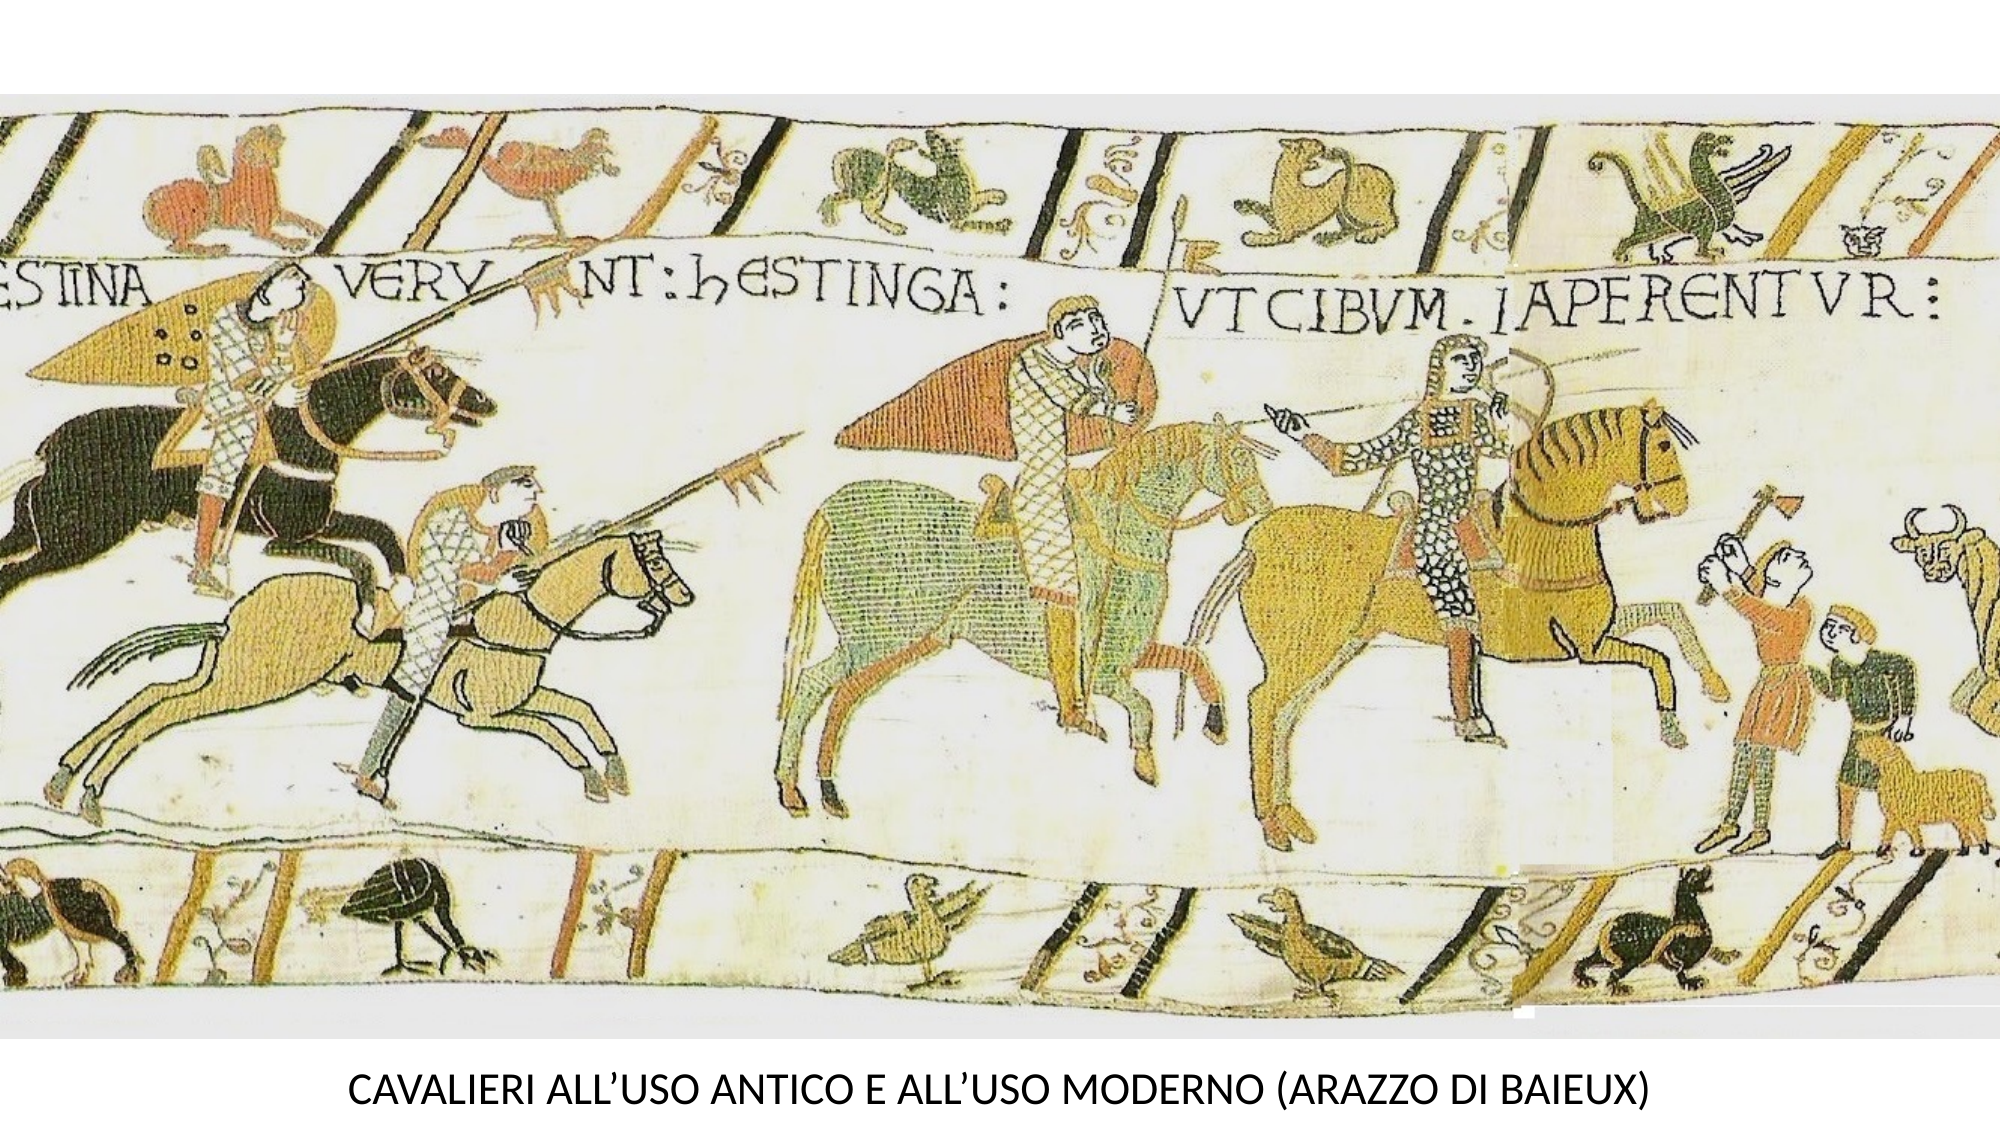

#
CAVALIERI ALL’USO ANTICO E ALL’USO MODERNO (ARAZZO DI BAIEUX)